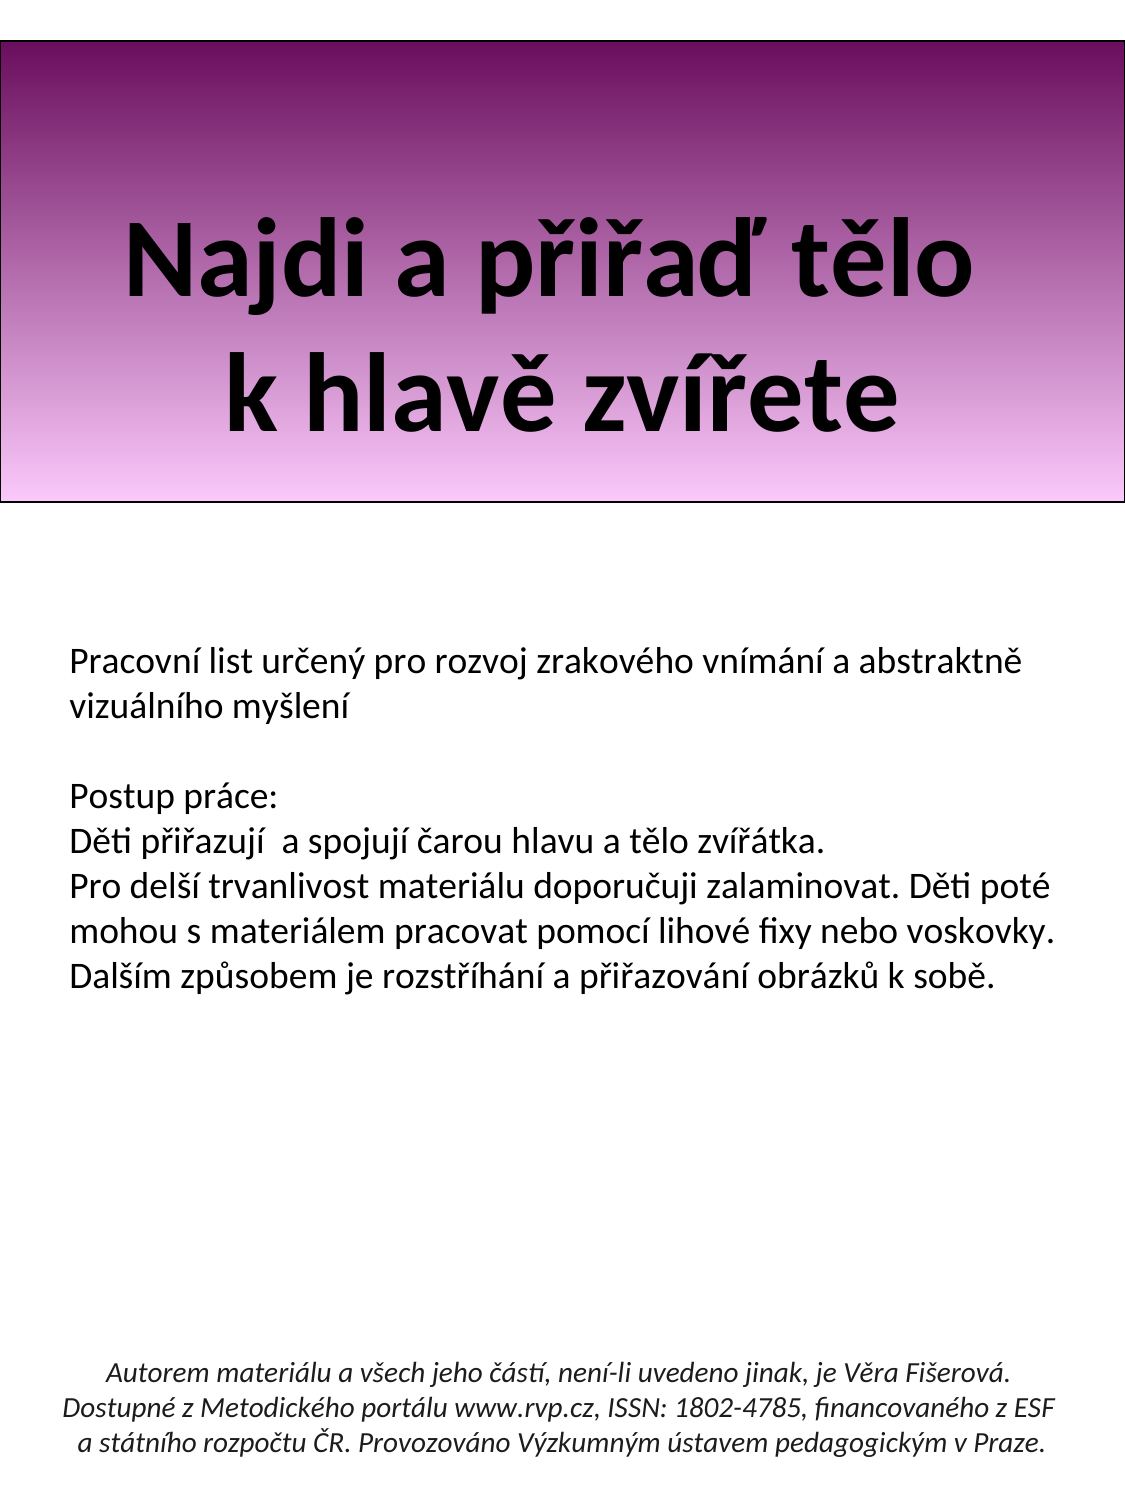

Najdi a přiřaď tělo
k hlavě zvířete
Pracovní list určený pro rozvoj zrakového vnímání a abstraktně vizuálního myšlení
Postup práce:
Děti přiřazují a spojují čarou hlavu a tělo zvířátka.
Pro delší trvanlivost materiálu doporučuji zalaminovat. Děti poté mohou s materiálem pracovat pomocí lihové fixy nebo voskovky. Dalším způsobem je rozstříhání a přiřazování obrázků k sobě.
Autorem materiálu a všech jeho částí, není-li uvedeno jinak, je Věra Fišerová.
Dostupné z Metodického portálu www.rvp.cz, ISSN: 1802-4785, financovaného z ESF
a státního rozpočtu ČR. Provozováno Výzkumným ústavem pedagogickým v Praze.